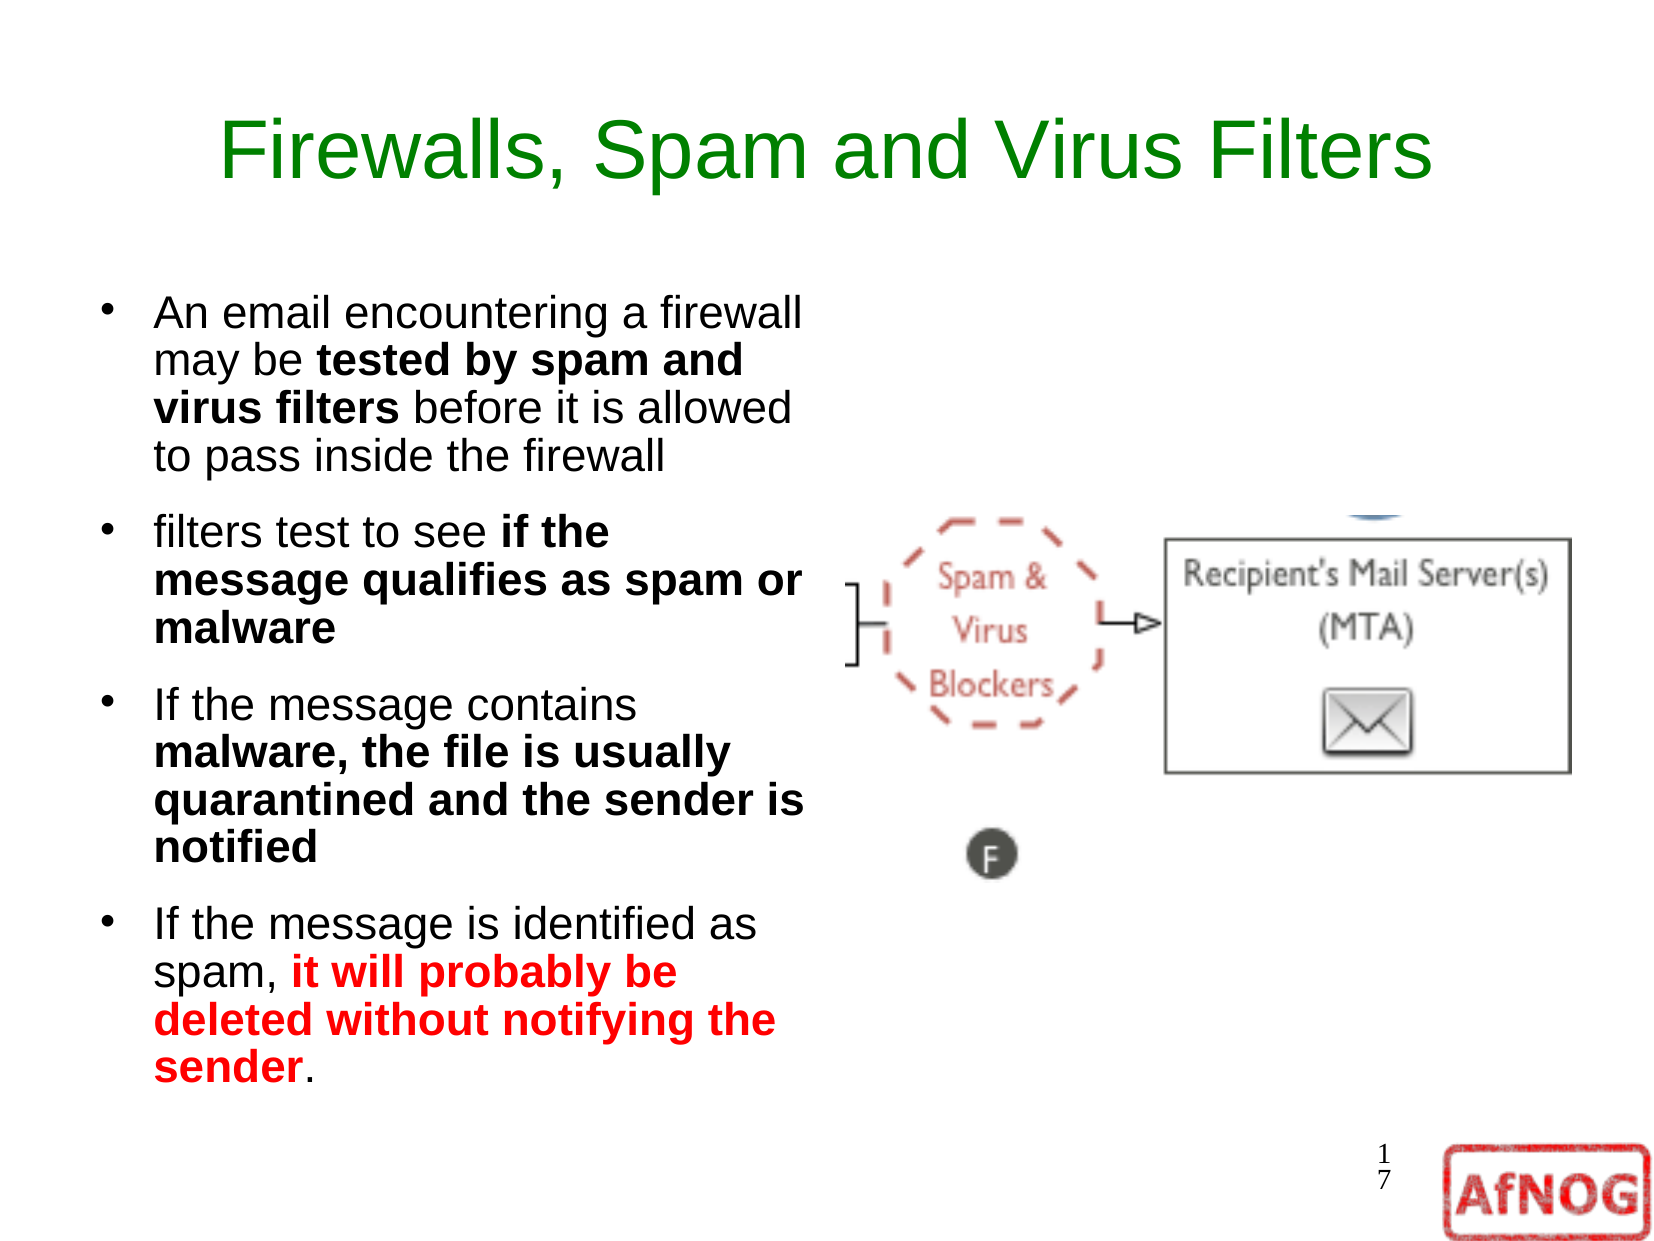

# Firewalls, Spam and Virus Filters
An email encountering a firewall may be tested by spam and virus filters before it is allowed to pass inside the firewall
filters test to see if the message qualifies as spam or malware
If the message contains malware, the file is usually quarantined and the sender is notified
If the message is identified as spam, it will probably be deleted without notifying the sender.
17